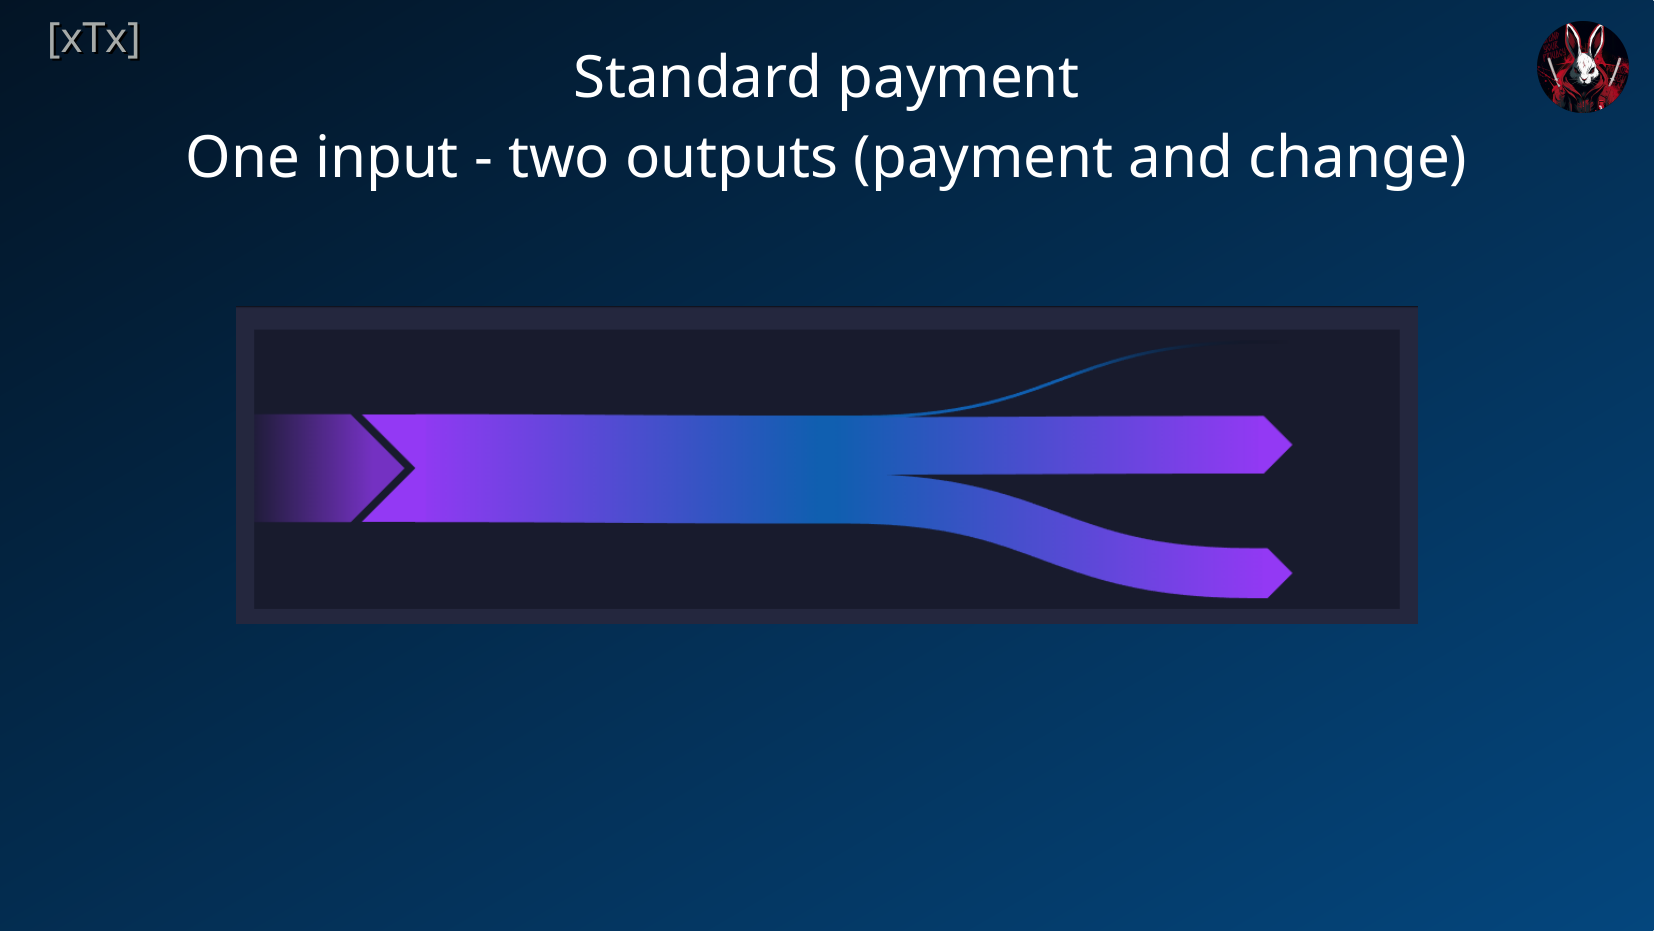

[xTx]
# Standard payment
One input - two outputs (payment and change)